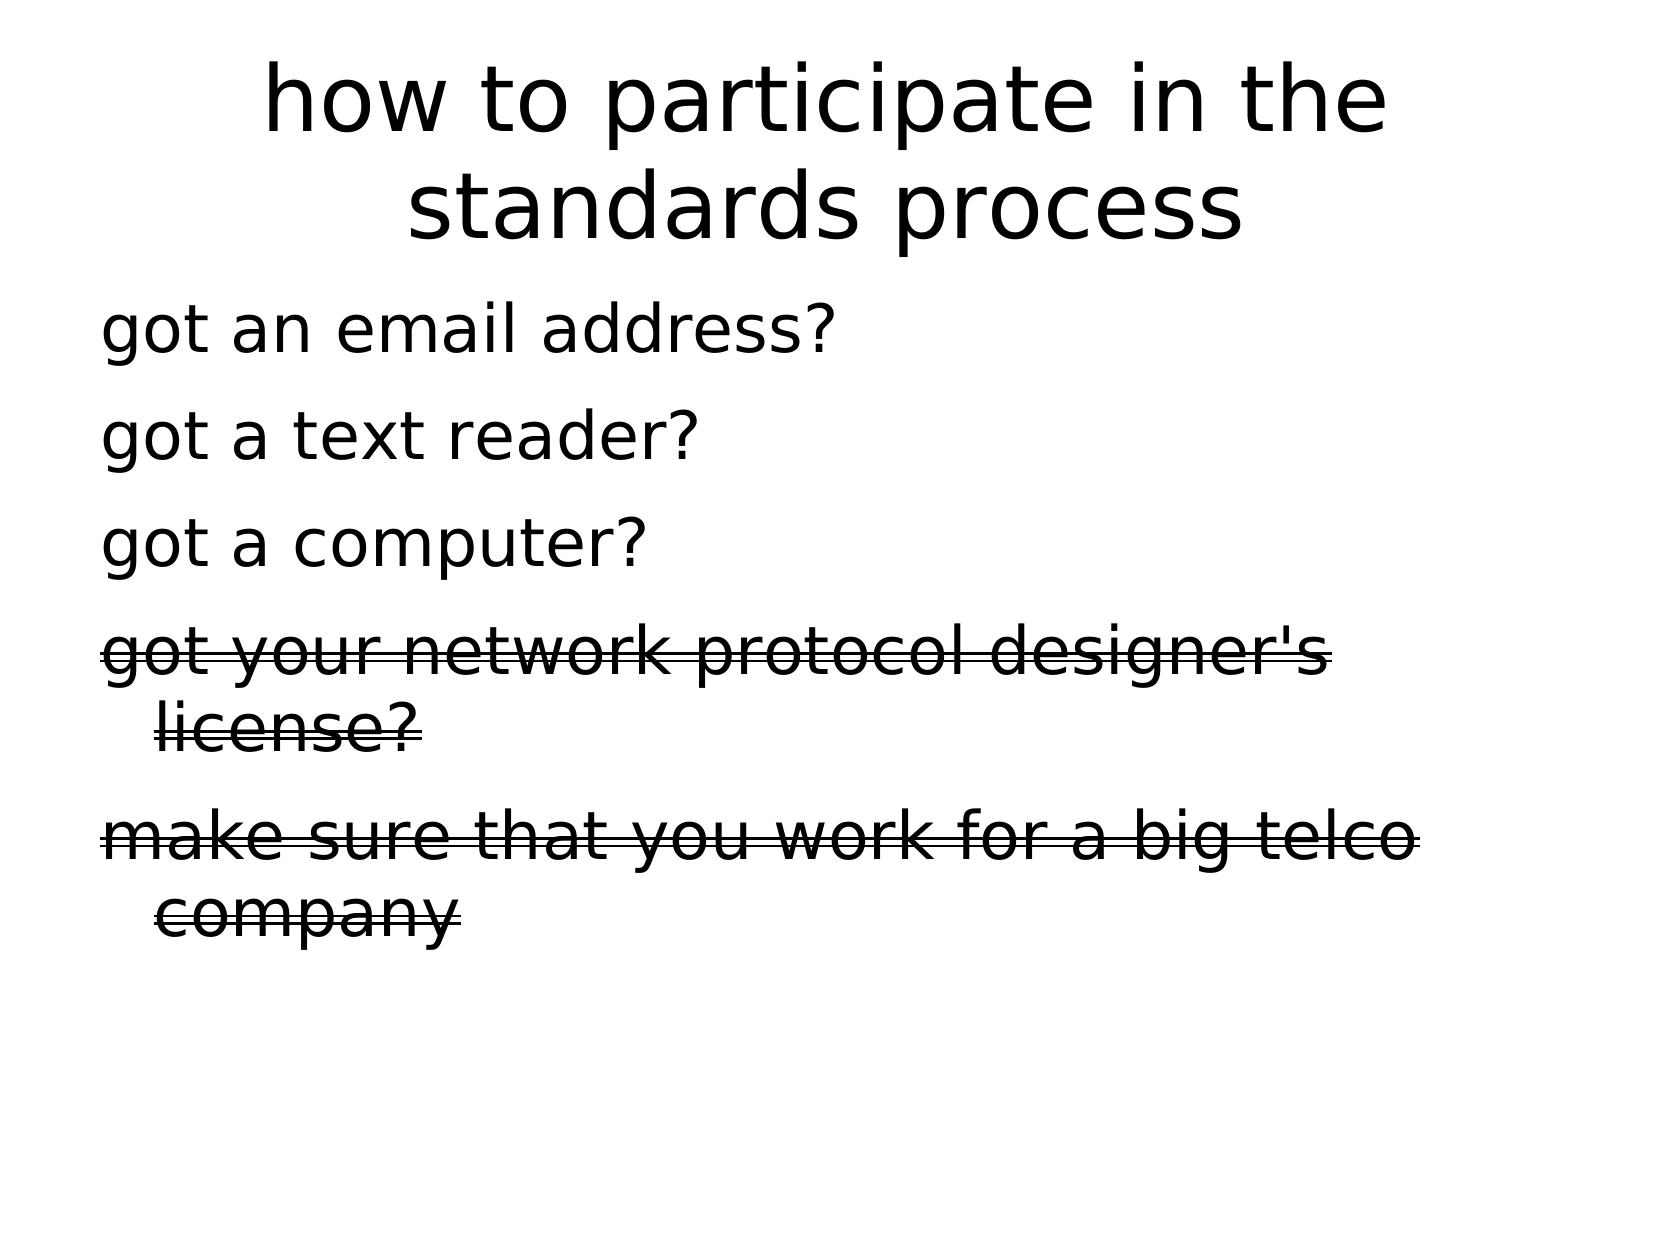

# how to participate in the standards process
got an email address?
got a text reader?
got a computer?
got your network protocol designer's license?
make sure that you work for a big telco company